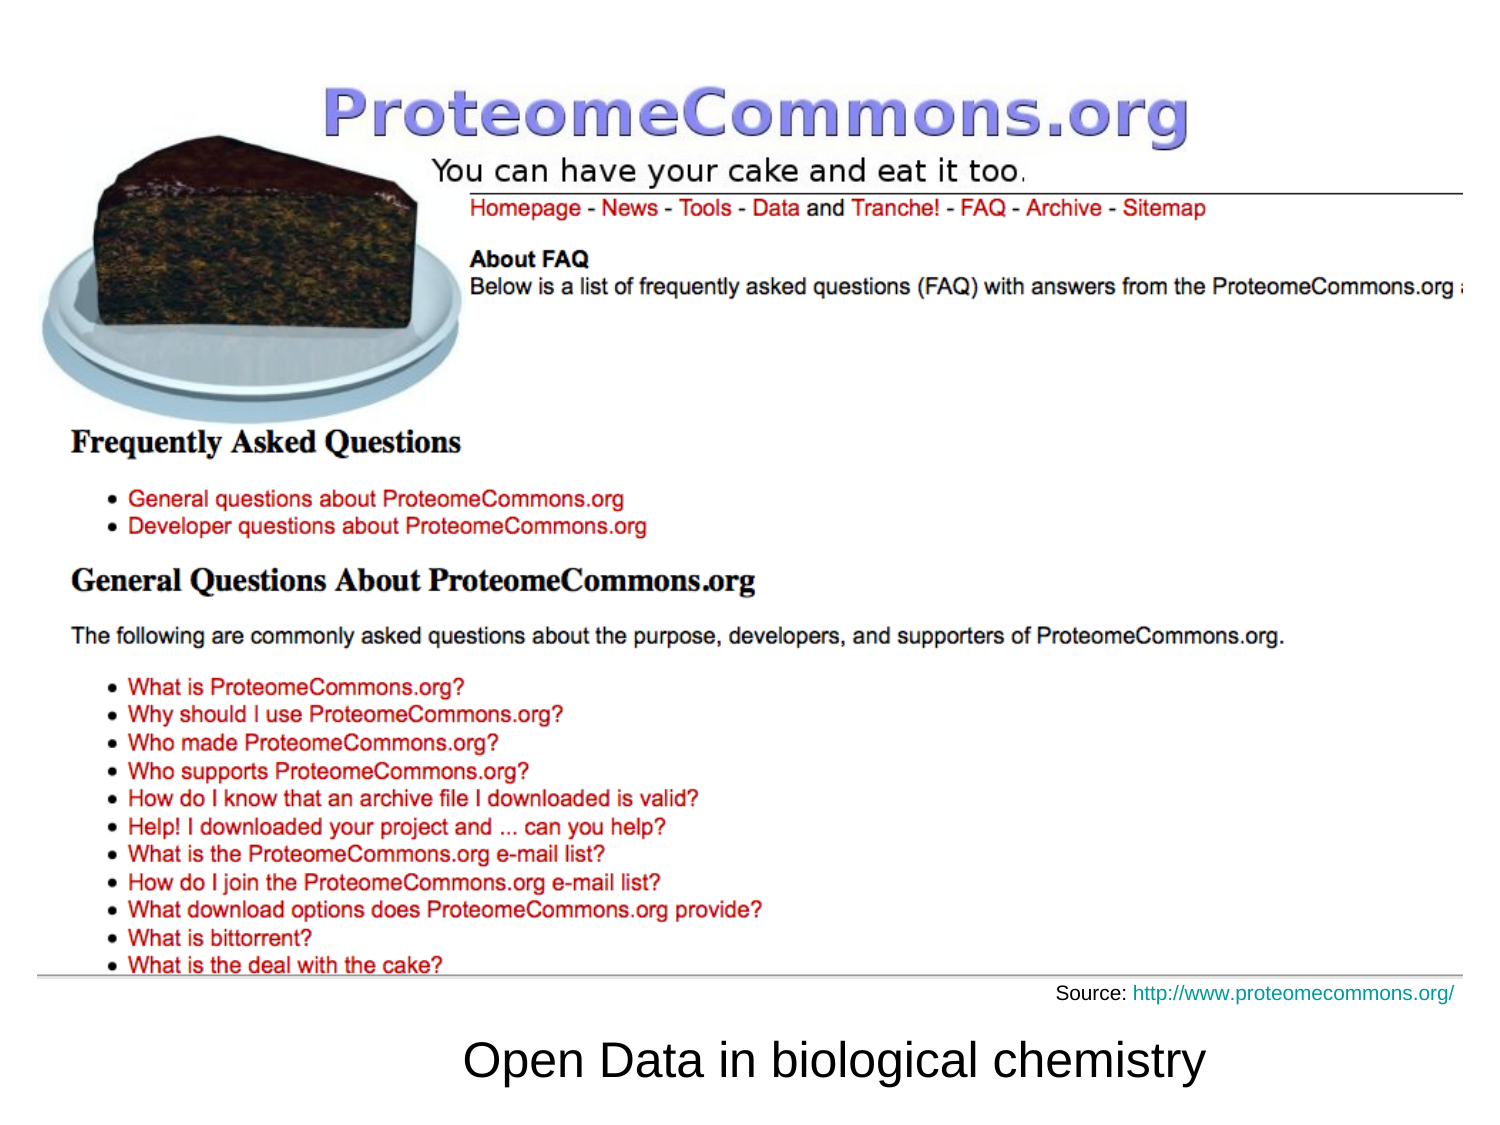

Source: http://www.proteomecommons.org/
Open Data in biological chemistry